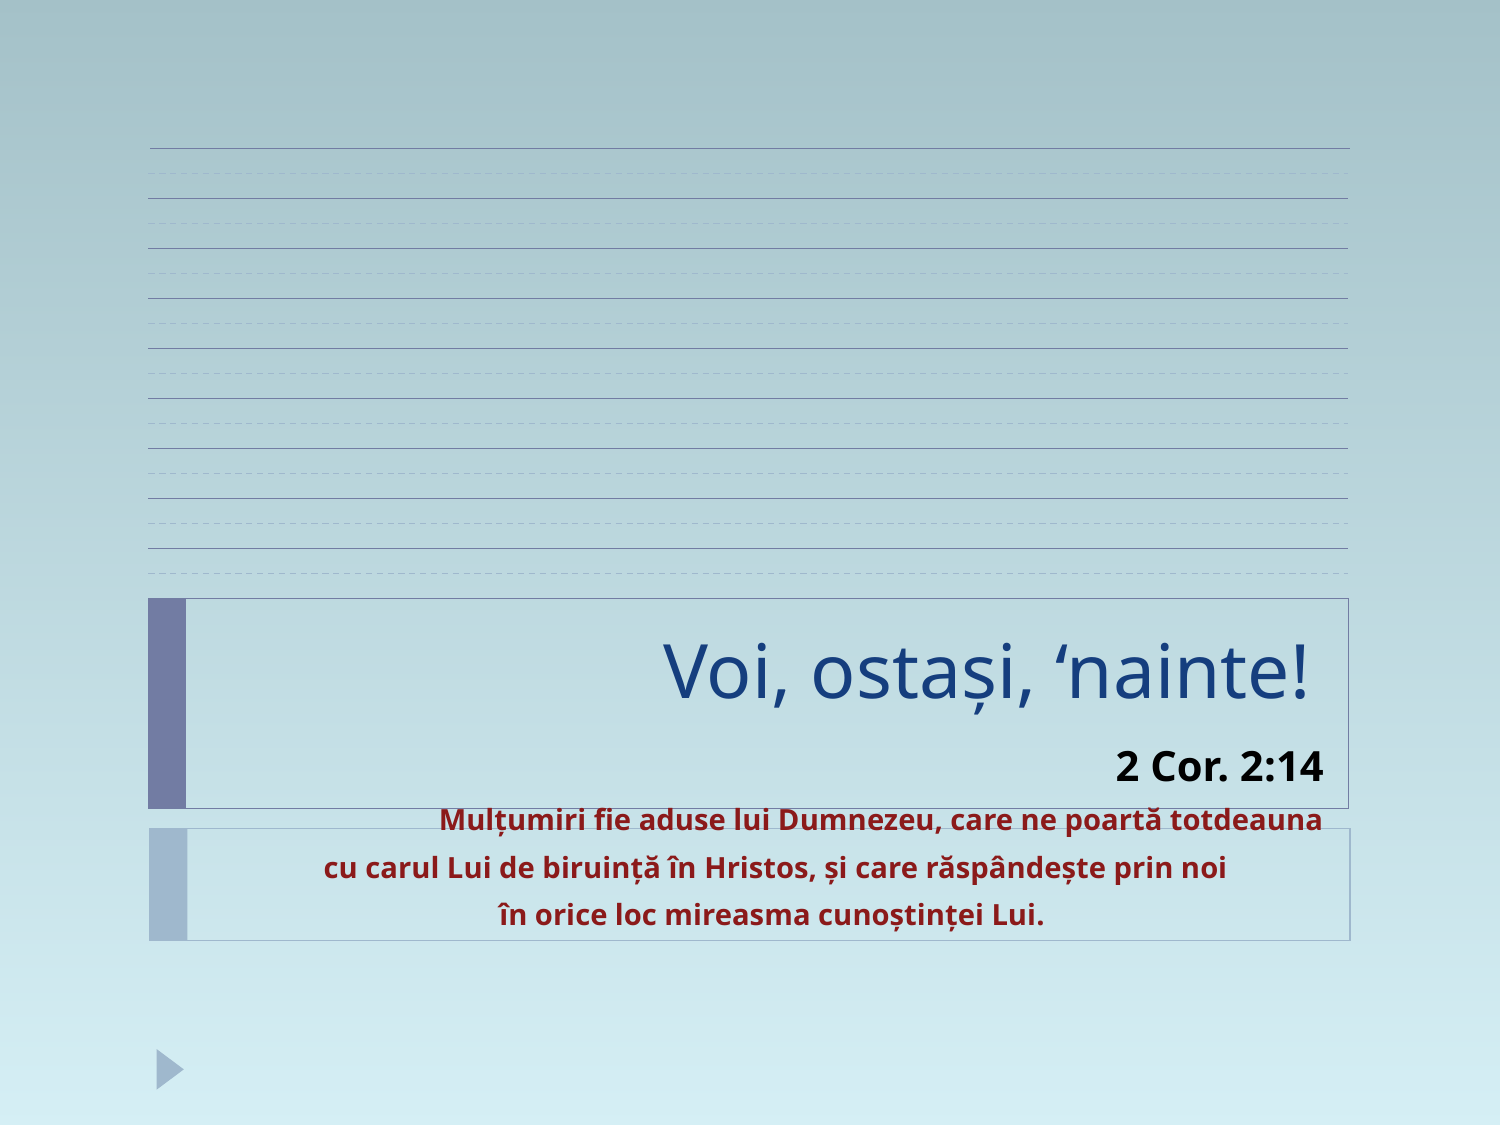

# Voi, ostaşi, ‘nainte!
2 Cor. 2:14
Mulţumiri fie aduse lui Dumnezeu, care ne poartă totdeauna
cu carul Lui de biruinţă în Hristos, şi care răspândeşte prin noi
în orice loc mireasma cunoştinţei Lui.